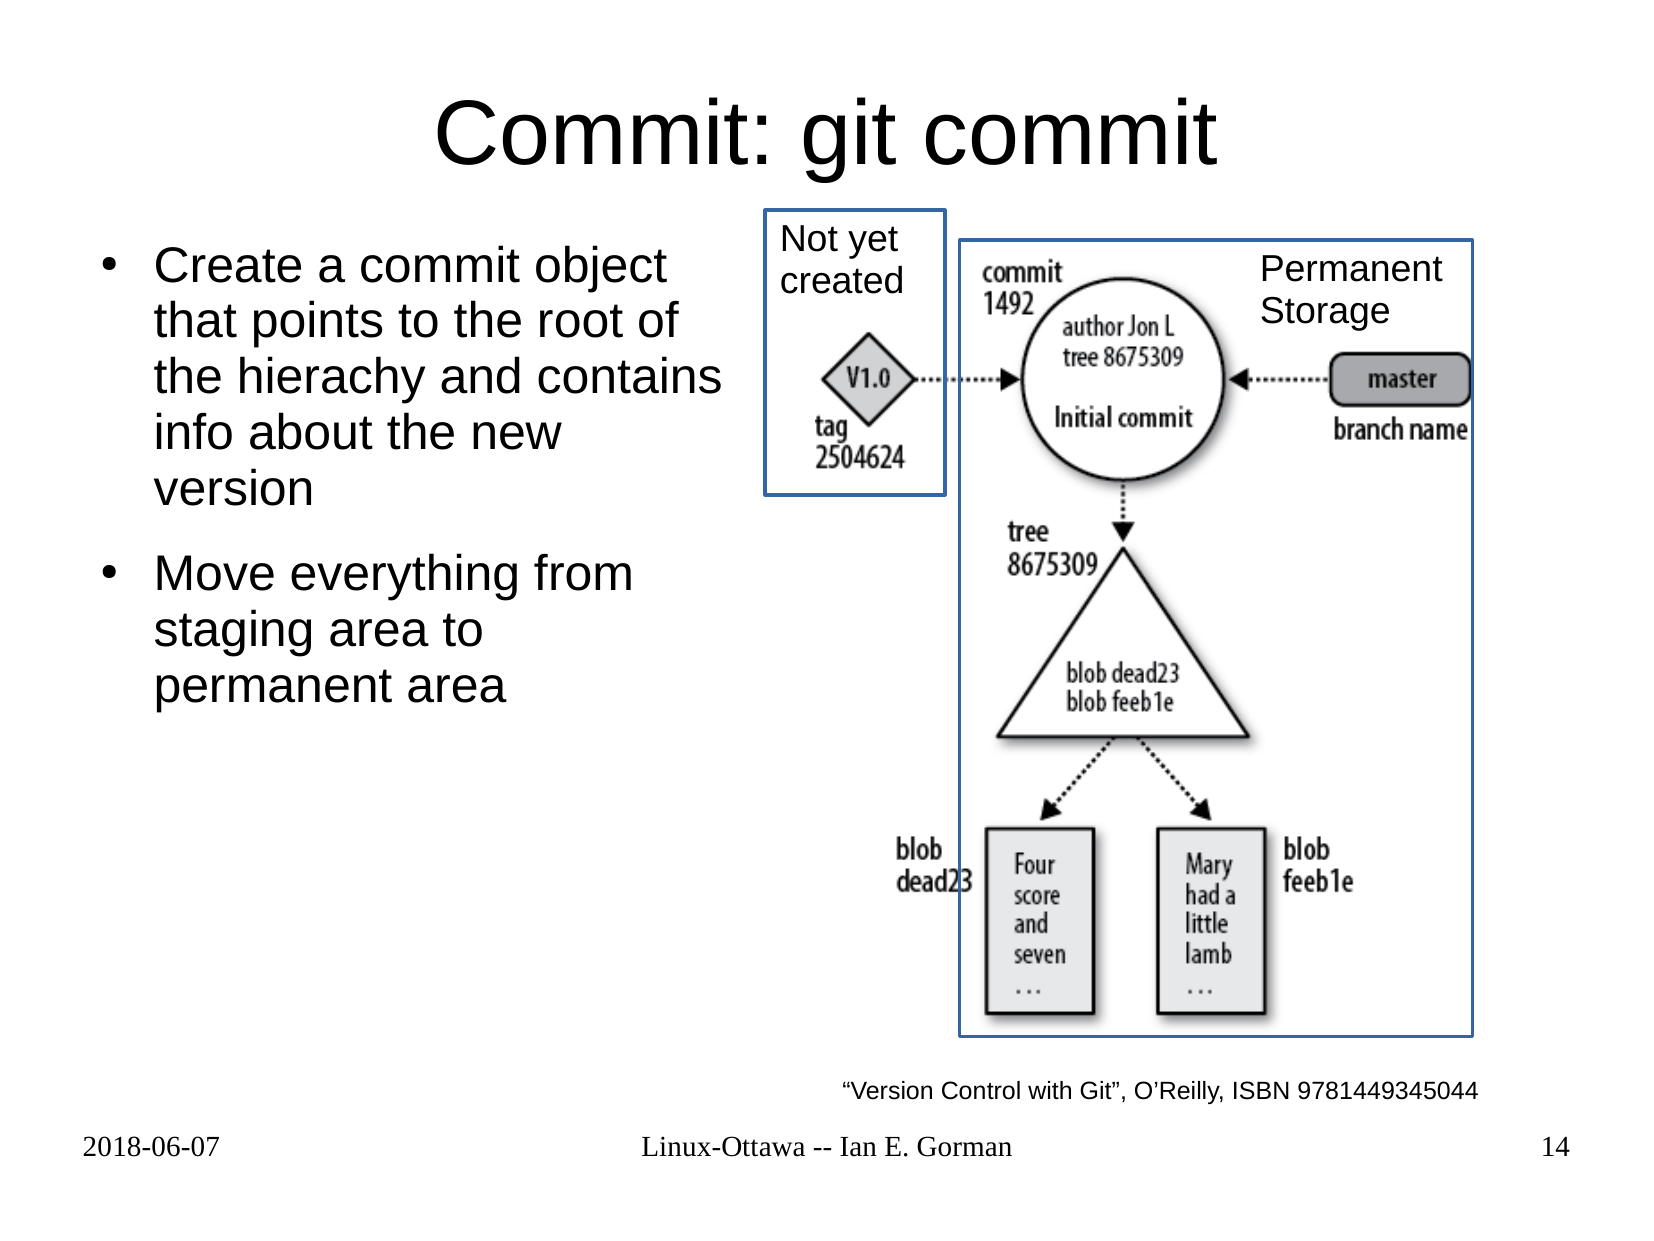

# Commit: git commit
Not yet
created
Permanent
Storage
“Version Control with Git”, O’Reilly, ISBN 9781449345044
Create a commit object that points to the root of the hierachy and contains info about the new version
Move everything from staging area to permanent area
2018-06-07
Linux-Ottawa -- Ian E. Gorman
14